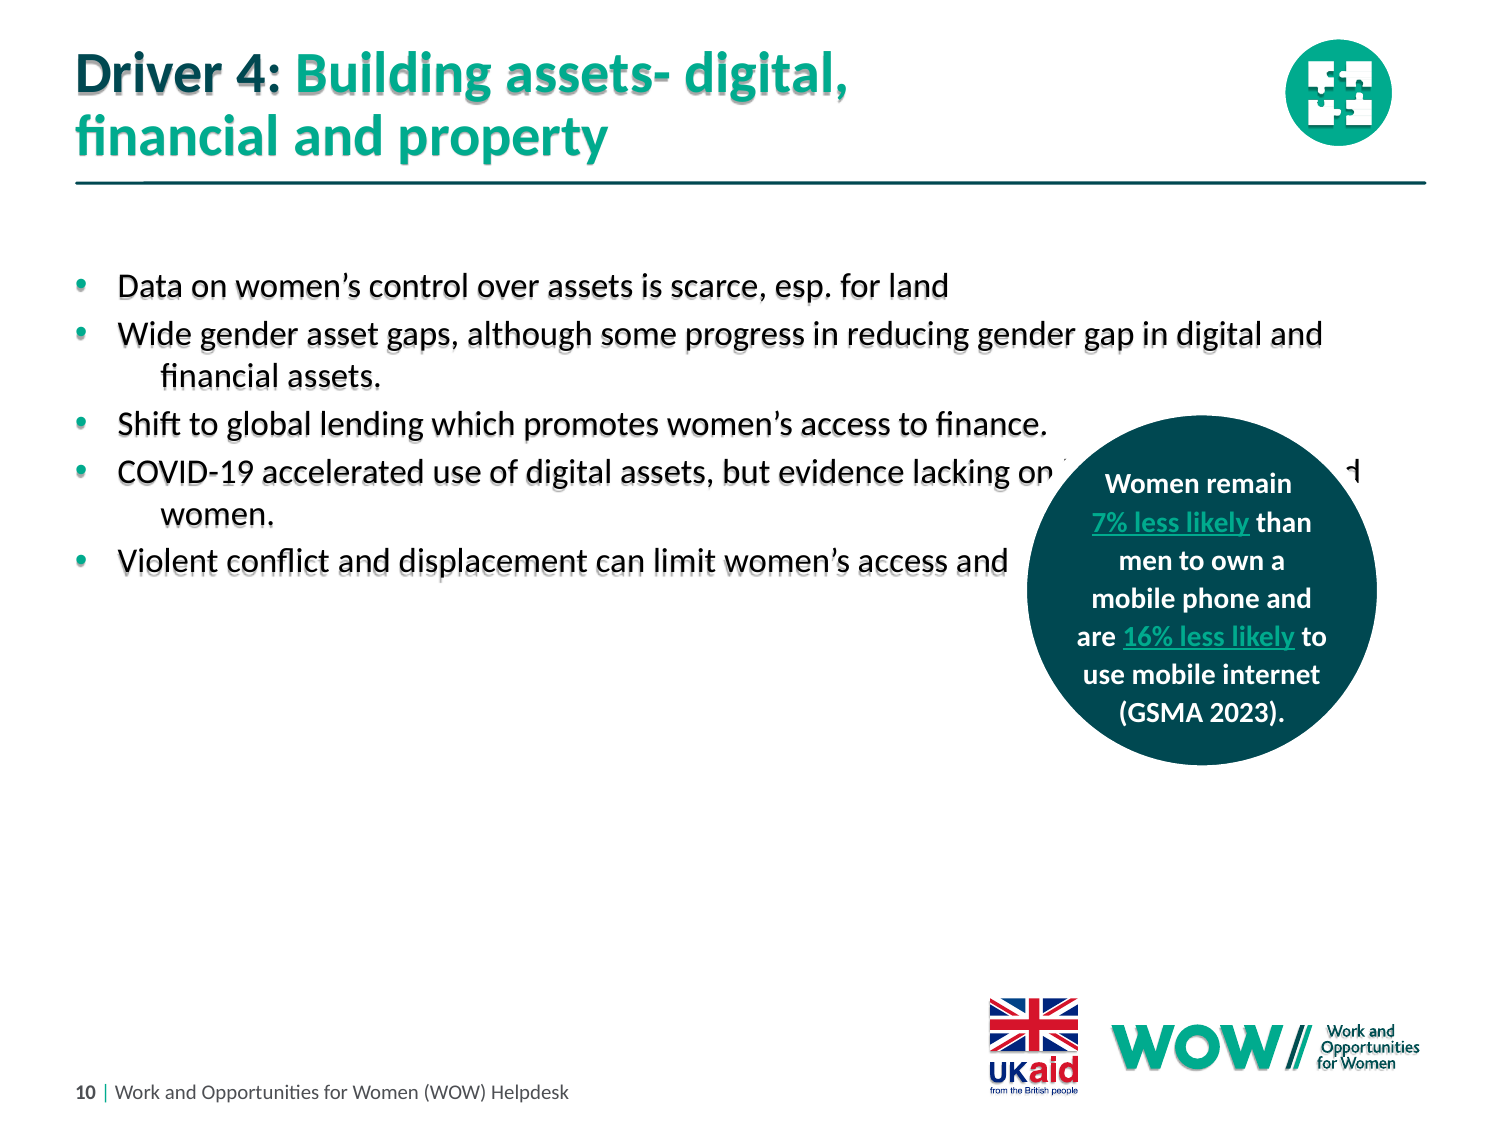

# Driver 4: Building assets- digital, financial and property
Data on women’s control over assets is scarce, esp. for land
Wide gender asset gaps, although some progress in reducing gender gap in digital and financial assets.
Shift to global lending which promotes women’s access to finance.
COVID-19 accelerated use of digital assets, but evidence lacking on how this has affected women.
Violent conflict and displacement can limit women’s access and ownership of land.
Women remain
7% less likely than men to own a mobile phone and are 16% less likely to use mobile internet (GSMA 2023).
10 | Work and Opportunities for Women (WOW) Helpdesk